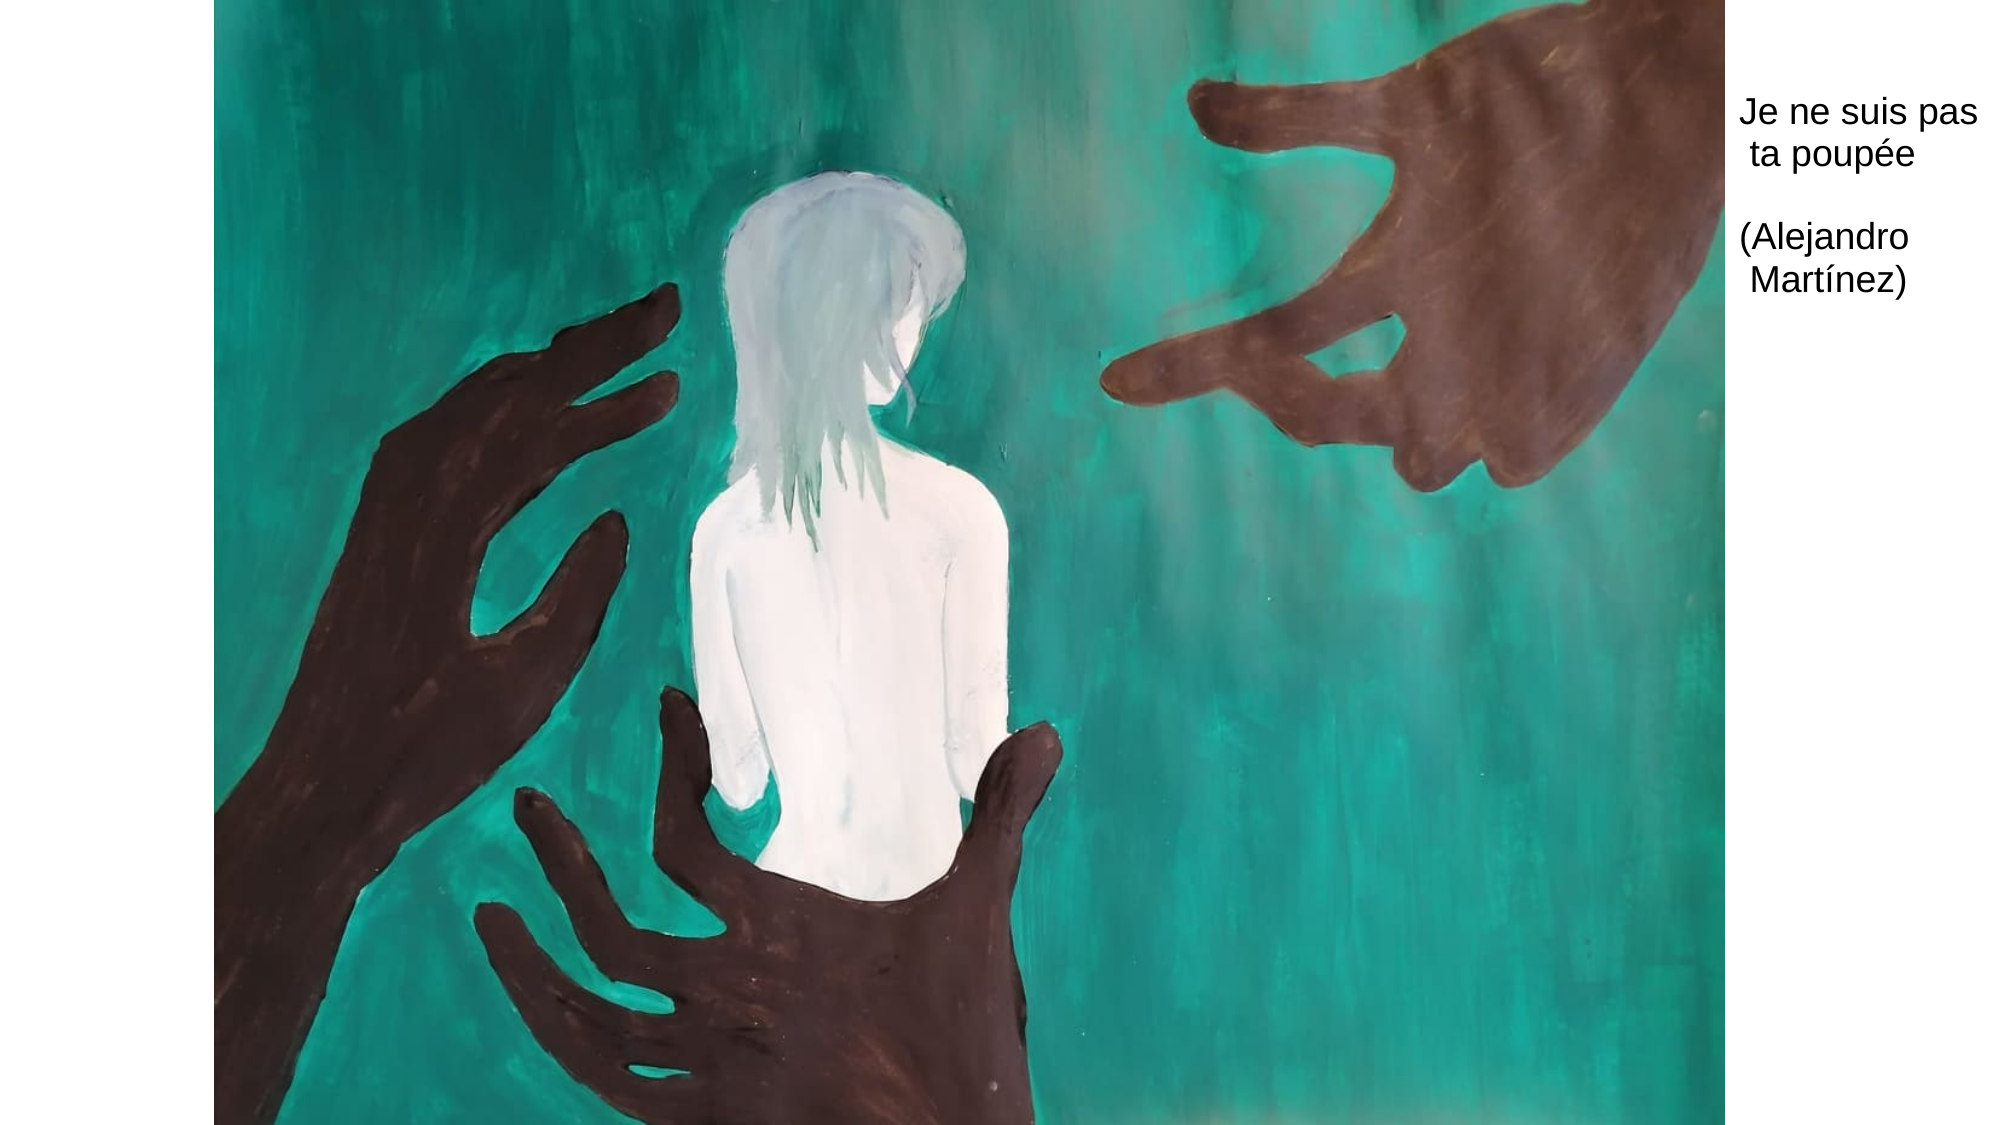

Je ne suis pas
 ta poupée
(Alejandro
 Martínez)